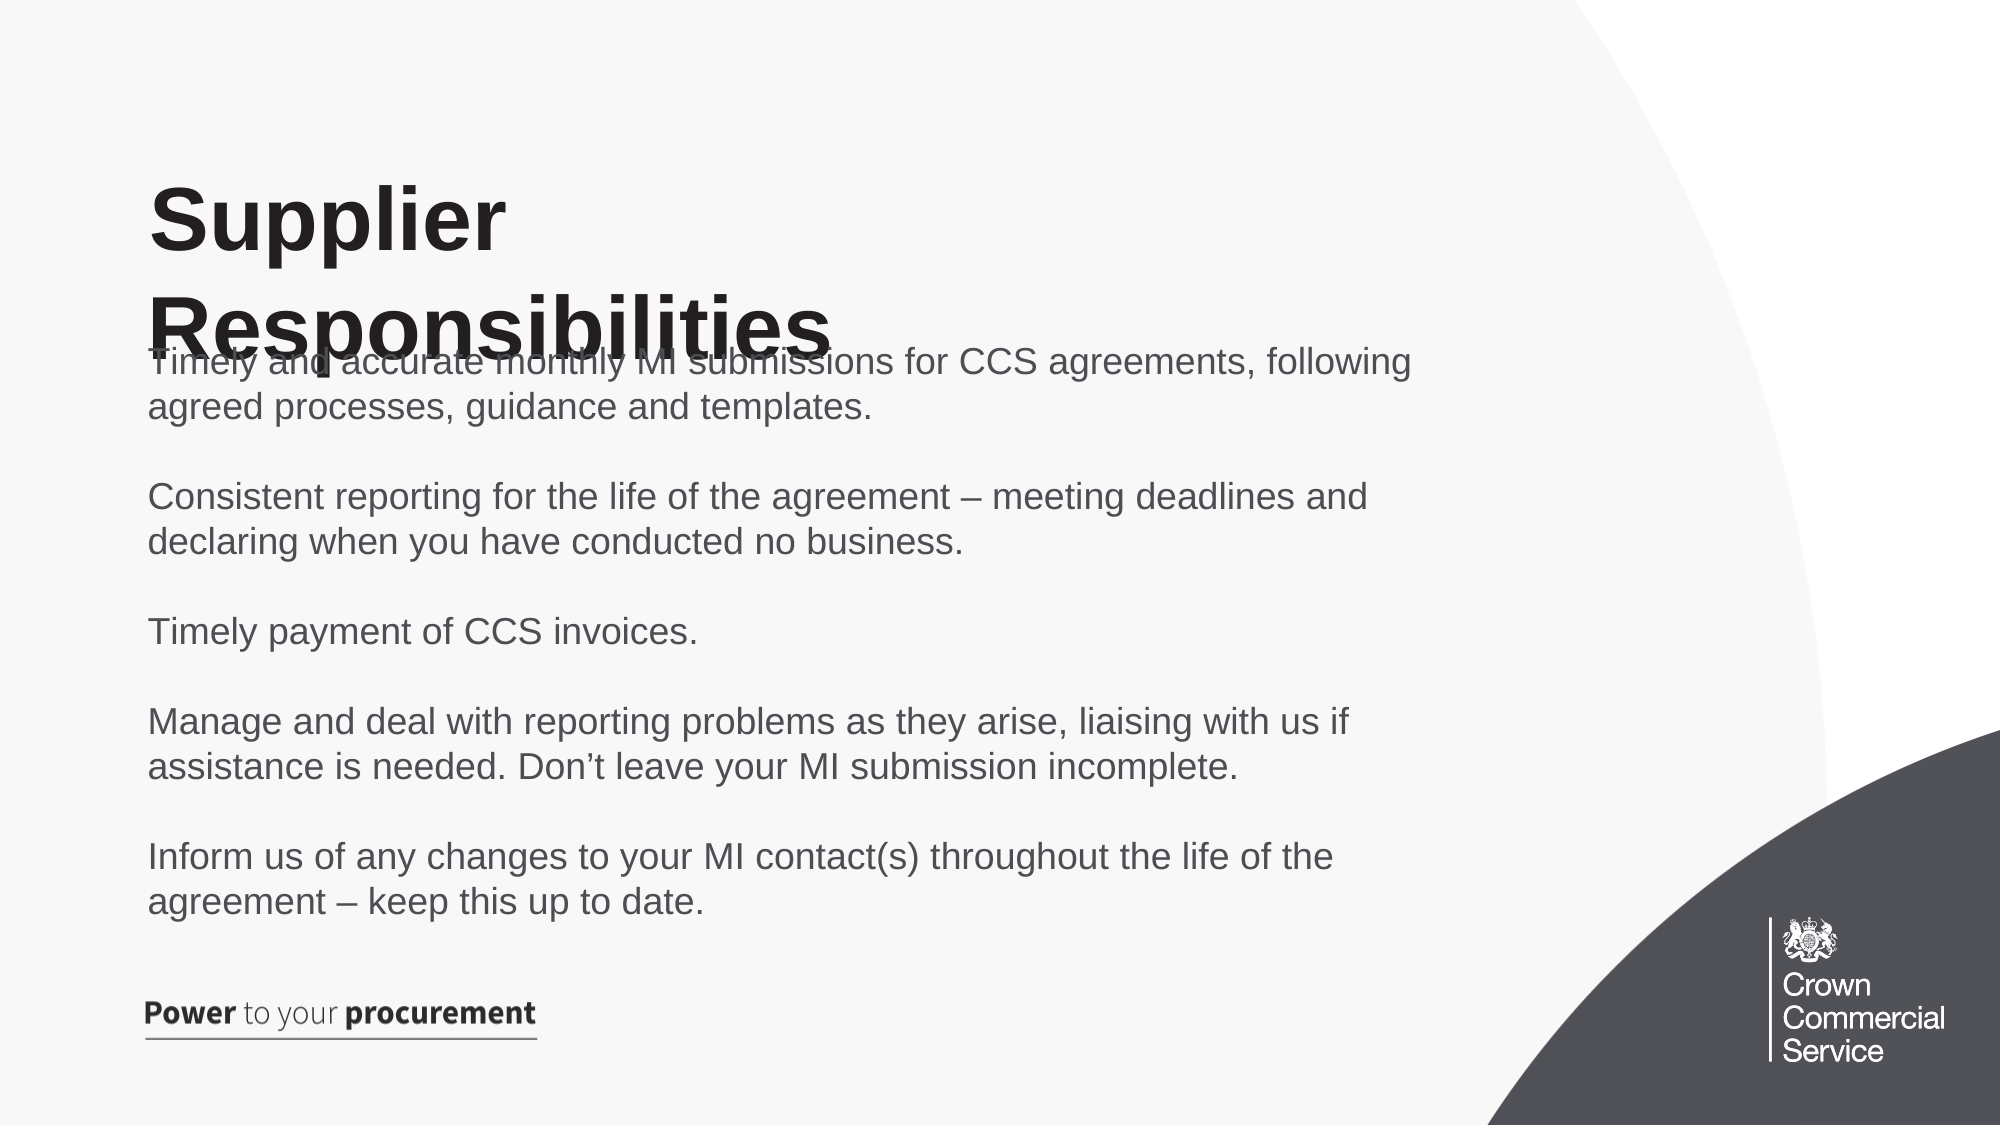

# Supplier Responsibilities
Timely and accurate monthly MI submissions for CCS agreements, following agreed processes, guidance and templates.
Consistent reporting for the life of the agreement – meeting deadlines and declaring when you have conducted no business.
Timely payment of CCS invoices.
Manage and deal with reporting problems as they arise, liaising with us if assistance is needed. Don’t leave your MI submission incomplete.
Inform us of any changes to your MI contact(s) throughout the life of the agreement – keep this up to date.